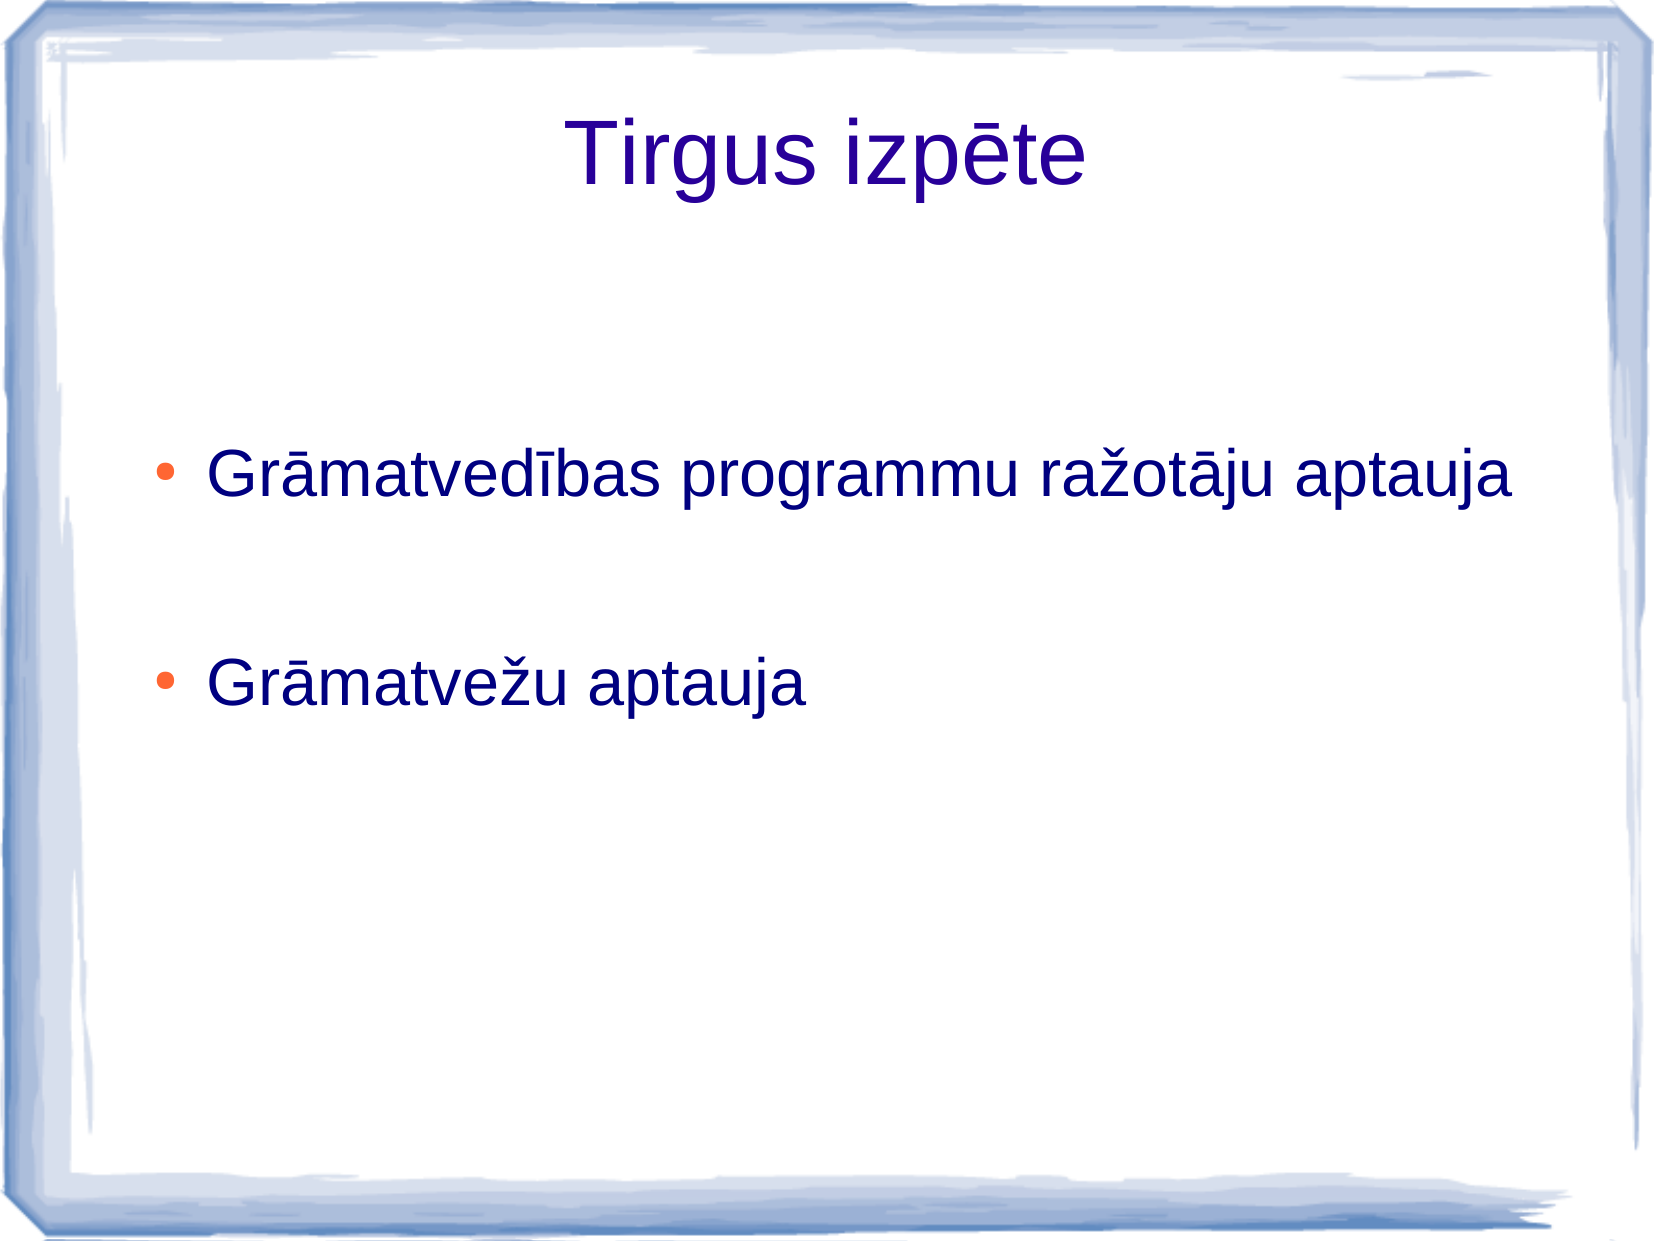

# Tirgus izpēte
Grāmatvedības programmu ražotāju aptauja
Grāmatvežu aptauja